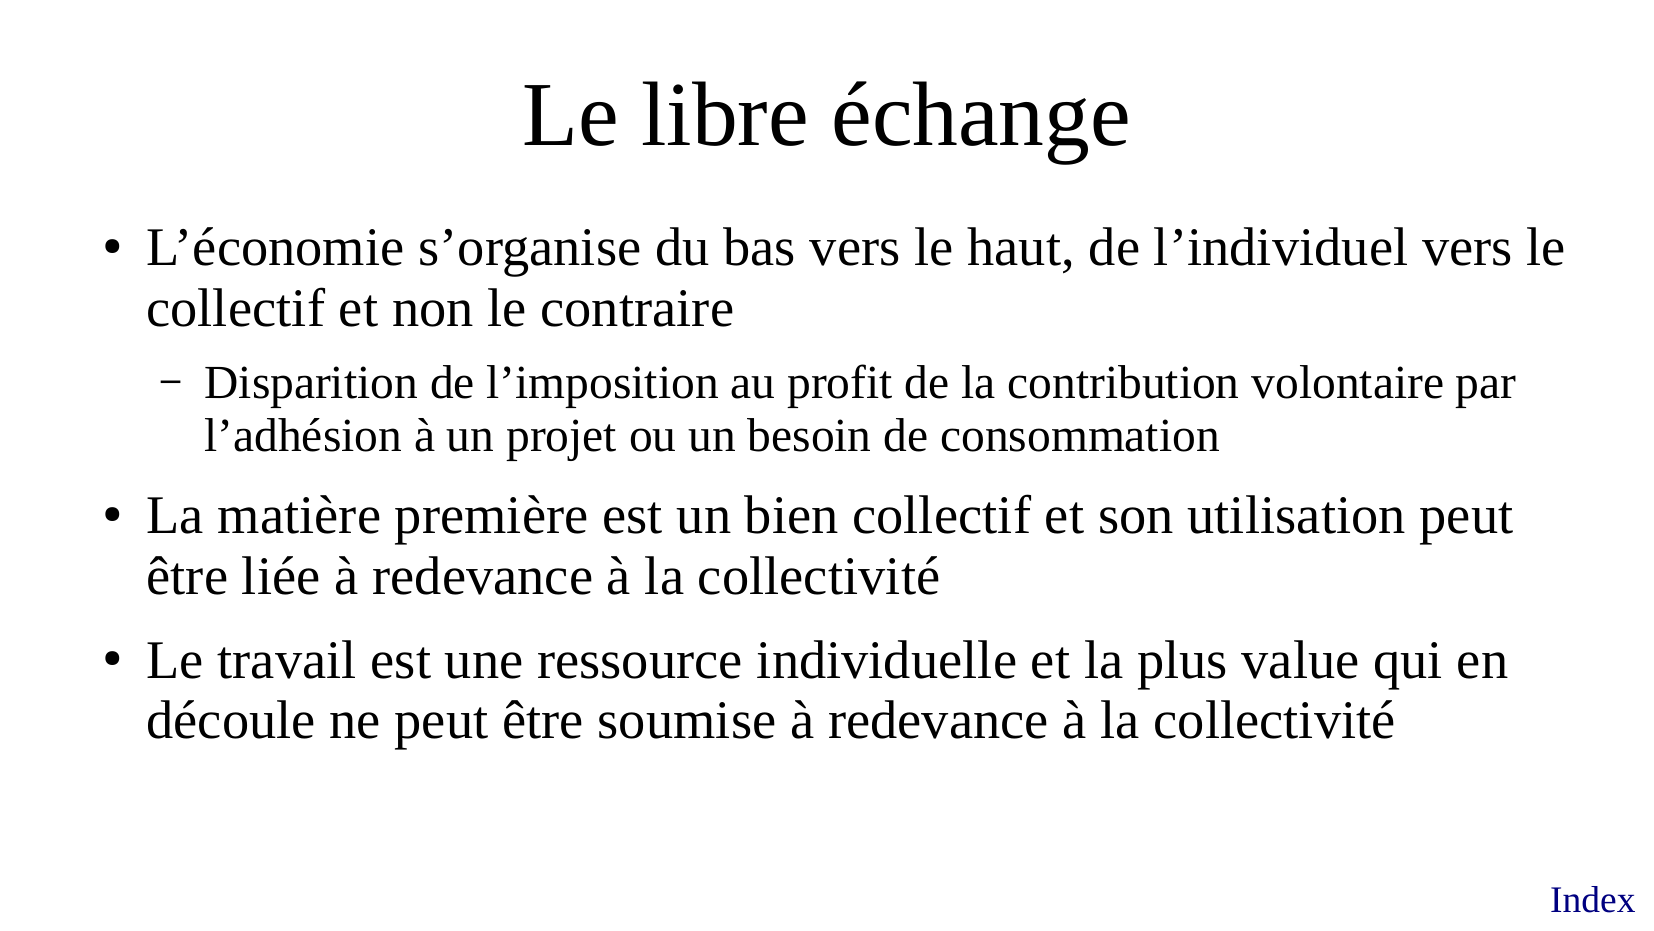

# Le libre échange
L’économie s’organise du bas vers le haut, de l’individuel vers le collectif et non le contraire
Disparition de l’imposition au profit de la contribution volontaire par l’adhésion à un projet ou un besoin de consommation
La matière première est un bien collectif et son utilisation peut être liée à redevance à la collectivité
Le travail est une ressource individuelle et la plus value qui en découle ne peut être soumise à redevance à la collectivité